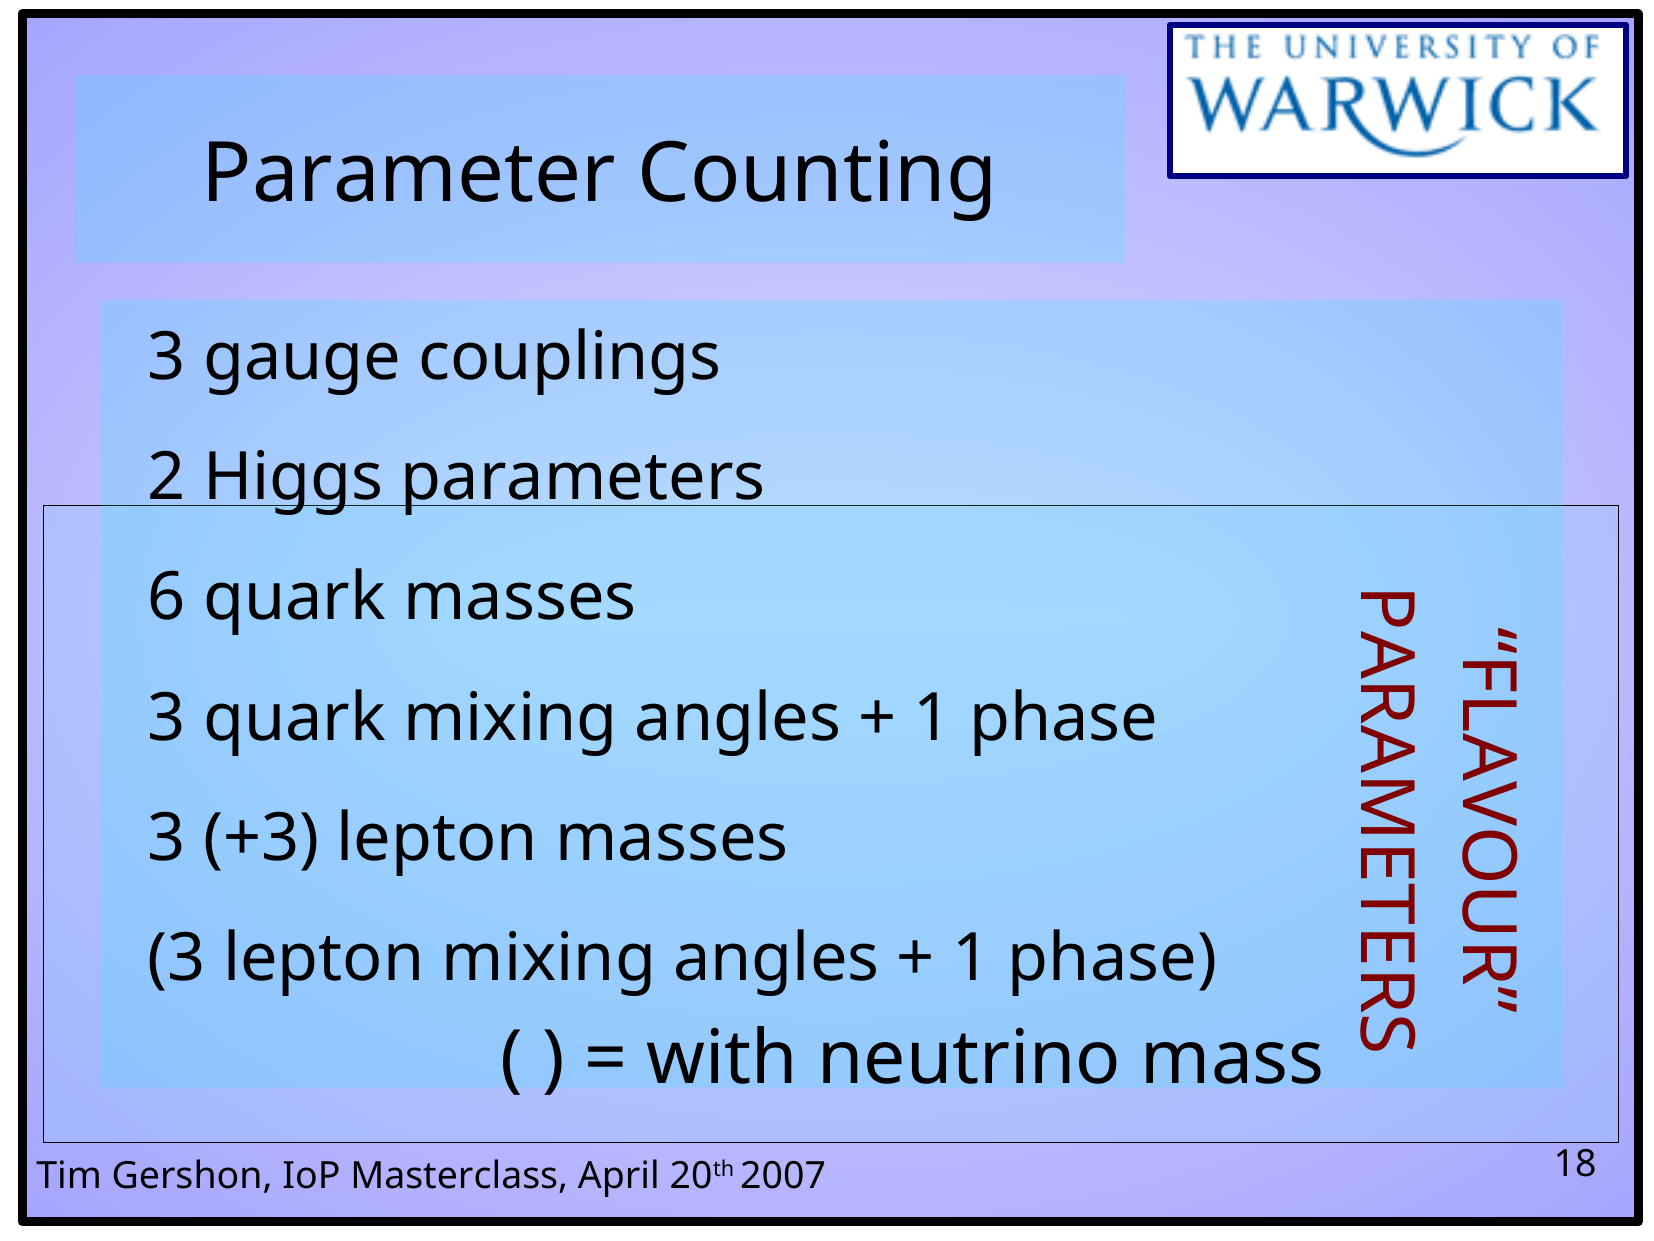

Parameter Counting
# 3 gauge couplings
2 Higgs parameters
6 quark masses
3 quark mixing angles + 1 phase
3 (+3) lepton masses
(3 lepton mixing angles + 1 phase)
“FLAVOUR”
PARAMETERS
( ) = with neutrino mass
Tim Gershon, IoP Masterclass, April 20th 2007